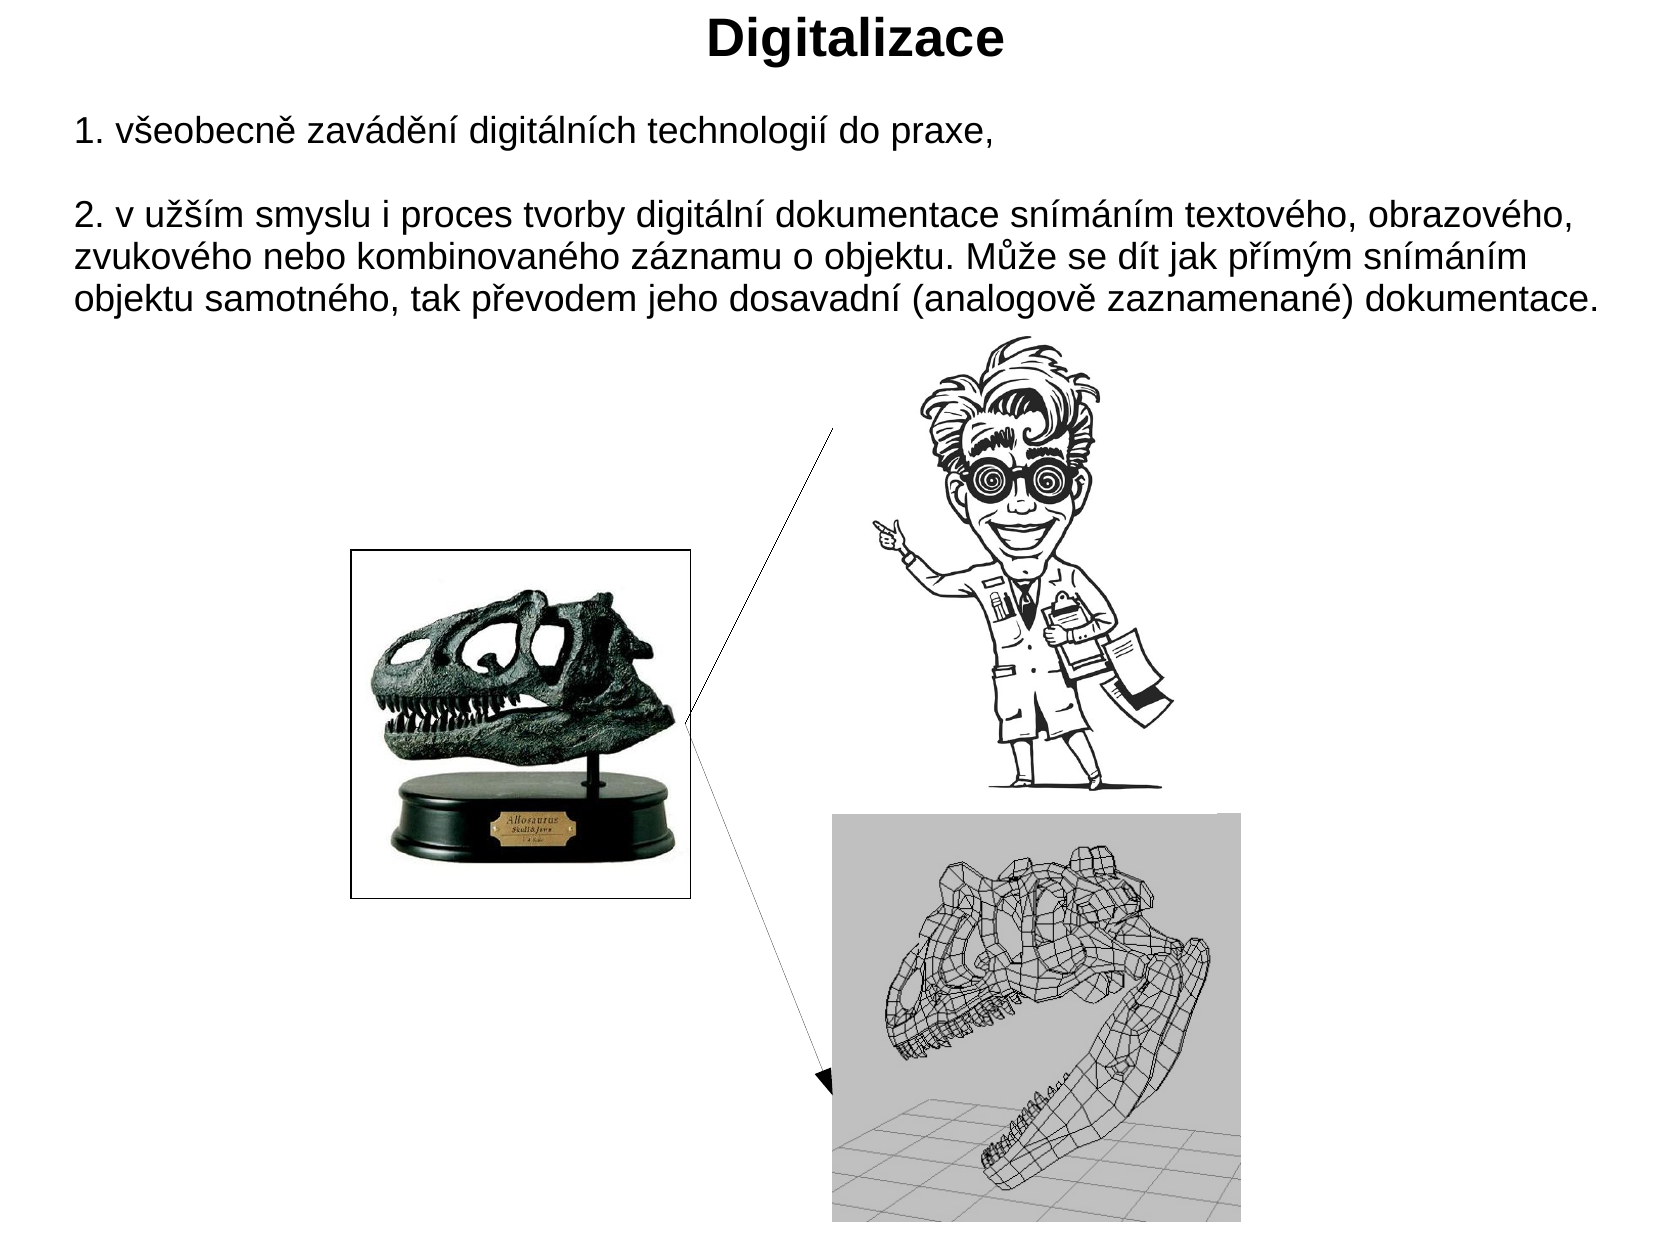

Digitalizace
1. všeobecně zavádění digitálních technologií do praxe,
2. v užším smyslu i proces tvorby digitální dokumentace snímáním textového, obrazového, zvukového nebo kombinovaného záznamu o objektu. Může se dít jak přímým snímáním objektu samotného, tak převodem jeho dosavadní (analogově zaznamenané) dokumentace.